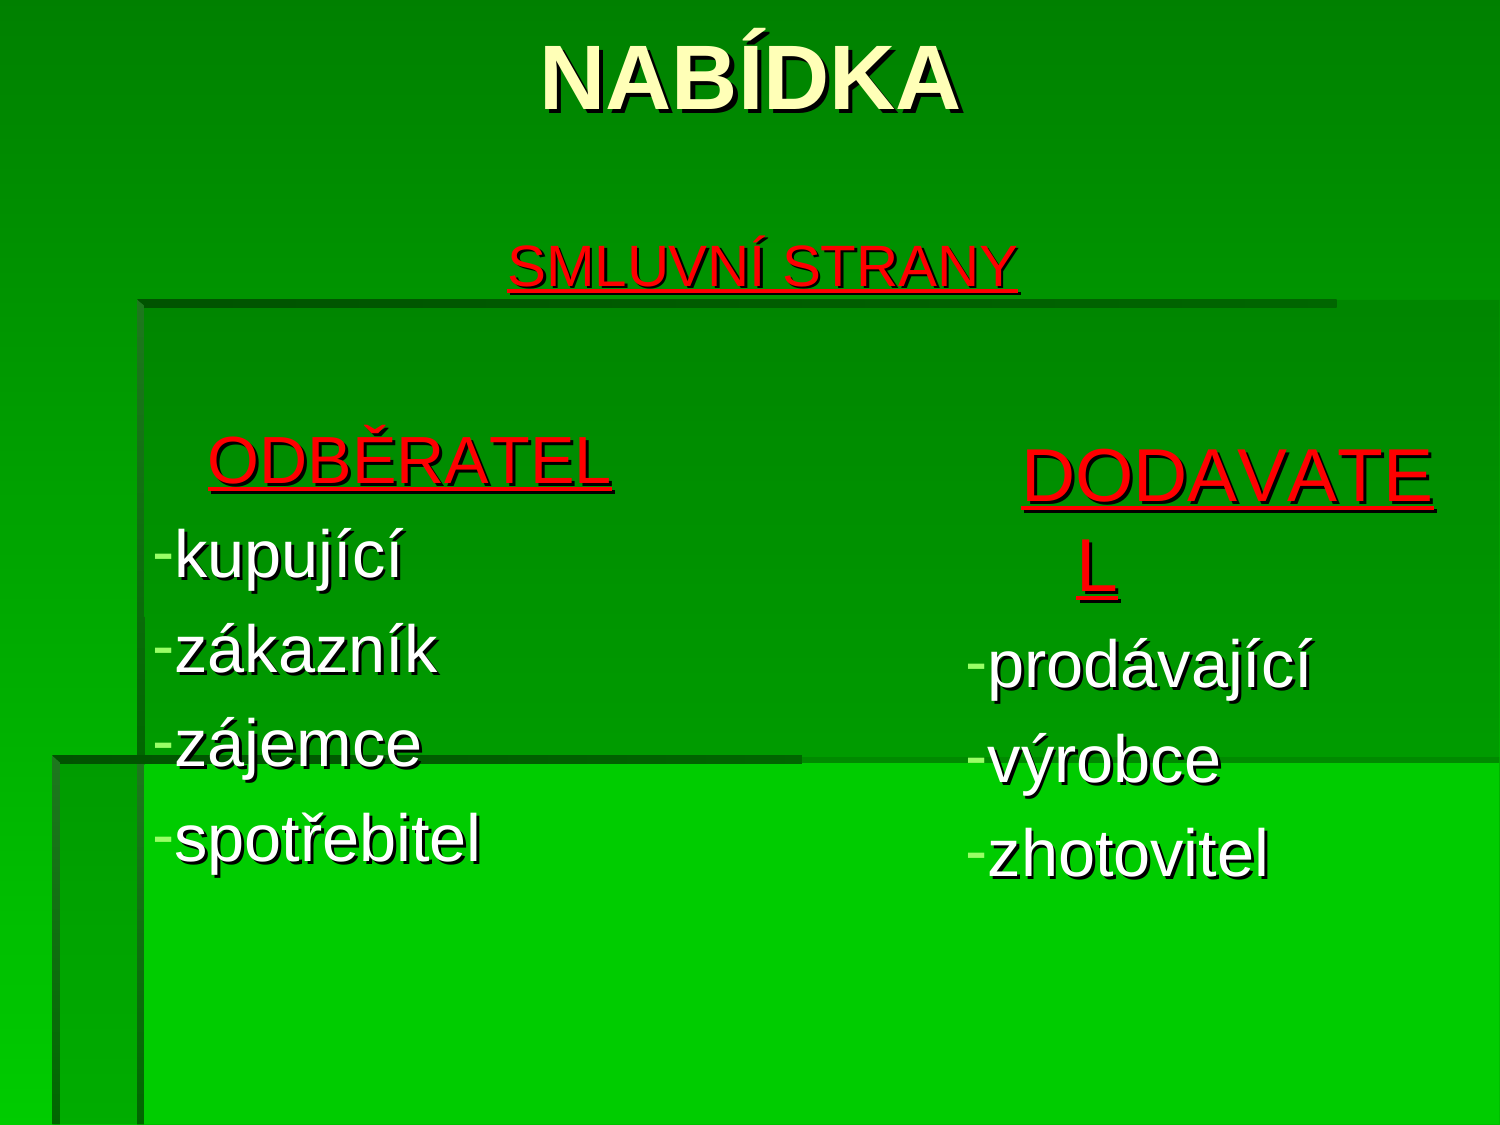

# NABÍDKA SMLUVNÍ STRANY
ODBĚRATEL
kupující
zákazník
zájemce
spotřebitel
DODAVATEL
prodávající
výrobce
zhotovitel